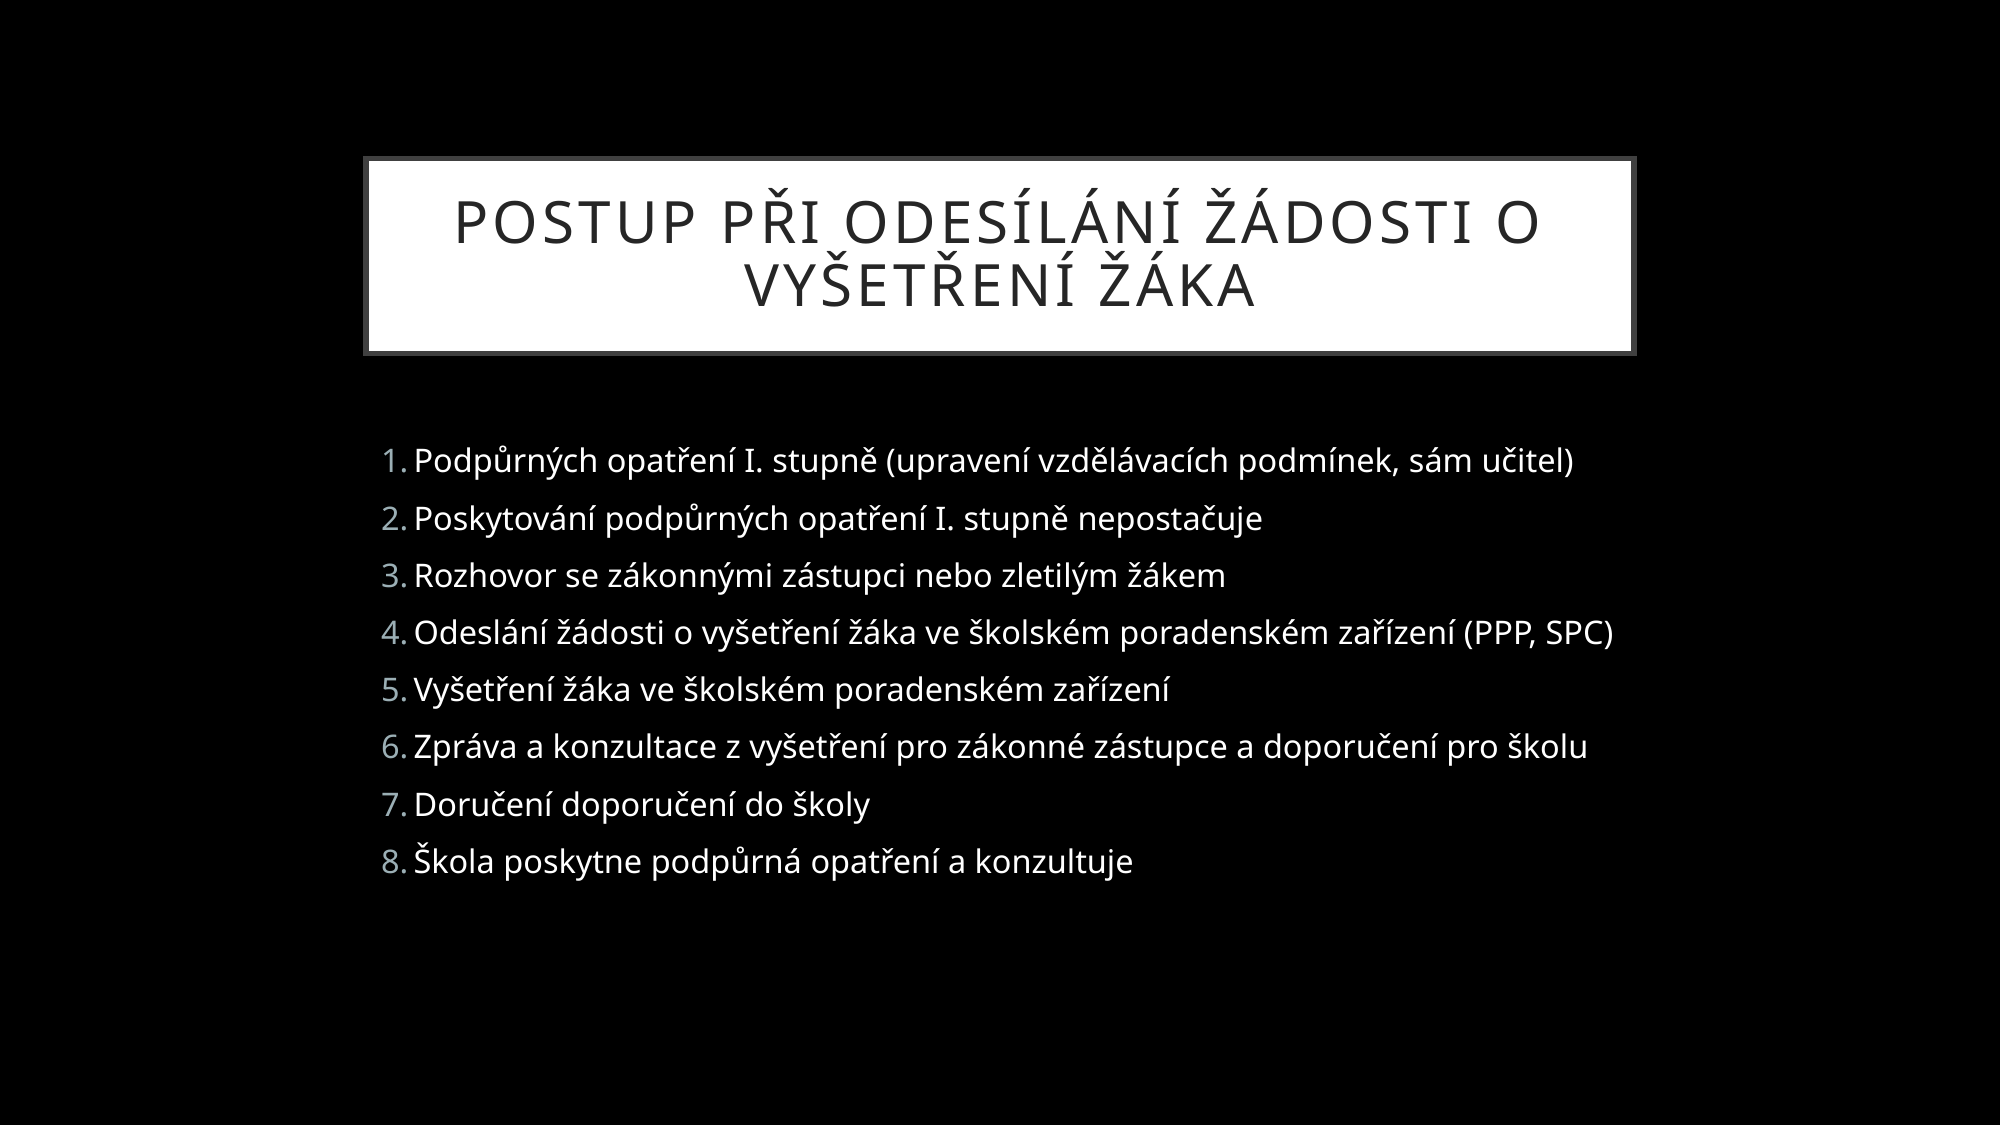

# Postup při odesílání žádosti o vyšetření žáka
Podpůrných opatření I. stupně (upravení vzdělávacích podmínek, sám učitel)
Poskytování podpůrných opatření I. stupně nepostačuje
Rozhovor se zákonnými zástupci nebo zletilým žákem
Odeslání žádosti o vyšetření žáka ve školském poradenském zařízení (PPP, SPC)
Vyšetření žáka ve školském poradenském zařízení
Zpráva a konzultace z vyšetření pro zákonné zástupce a doporučení pro školu
Doručení doporučení do školy
Škola poskytne podpůrná opatření a konzultuje